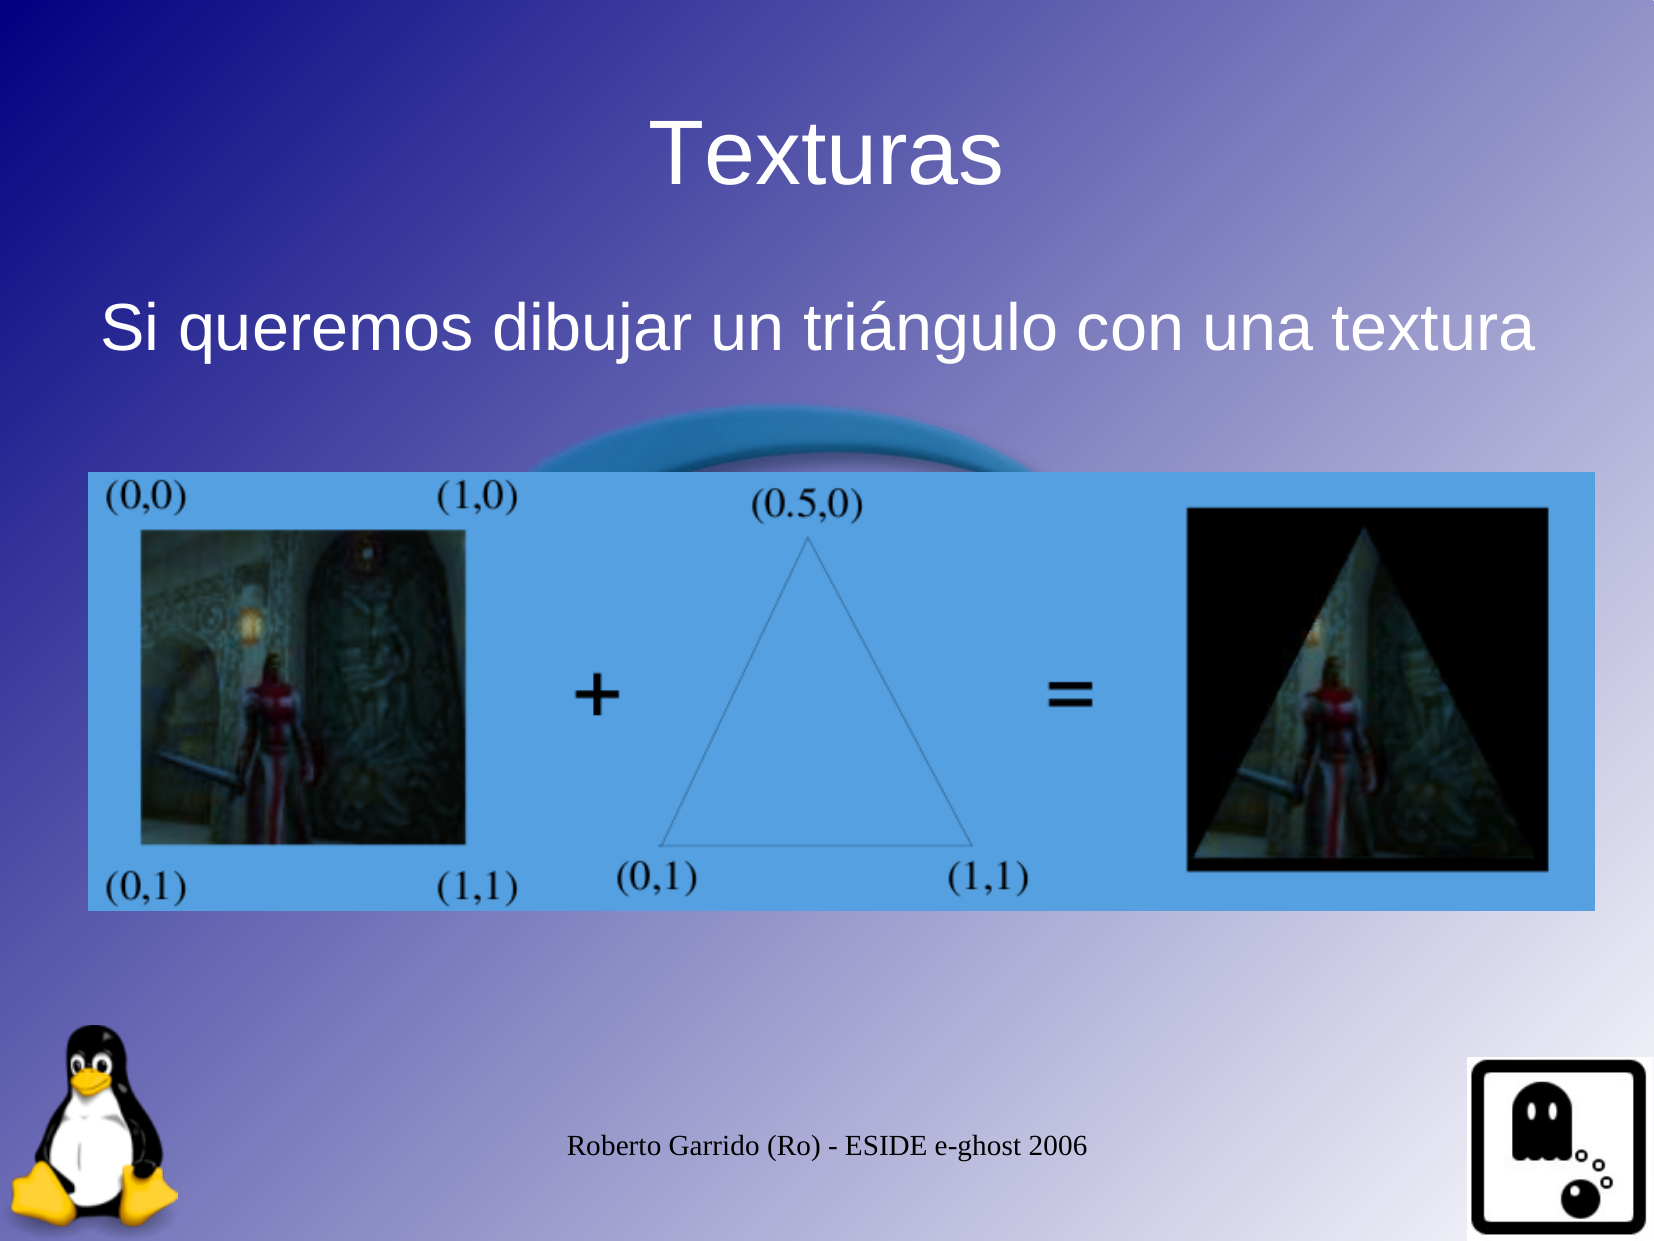

# Texturas
Si queremos dibujar un triángulo con una textura
Roberto Garrido (Ro) - ESIDE e-ghost 2006